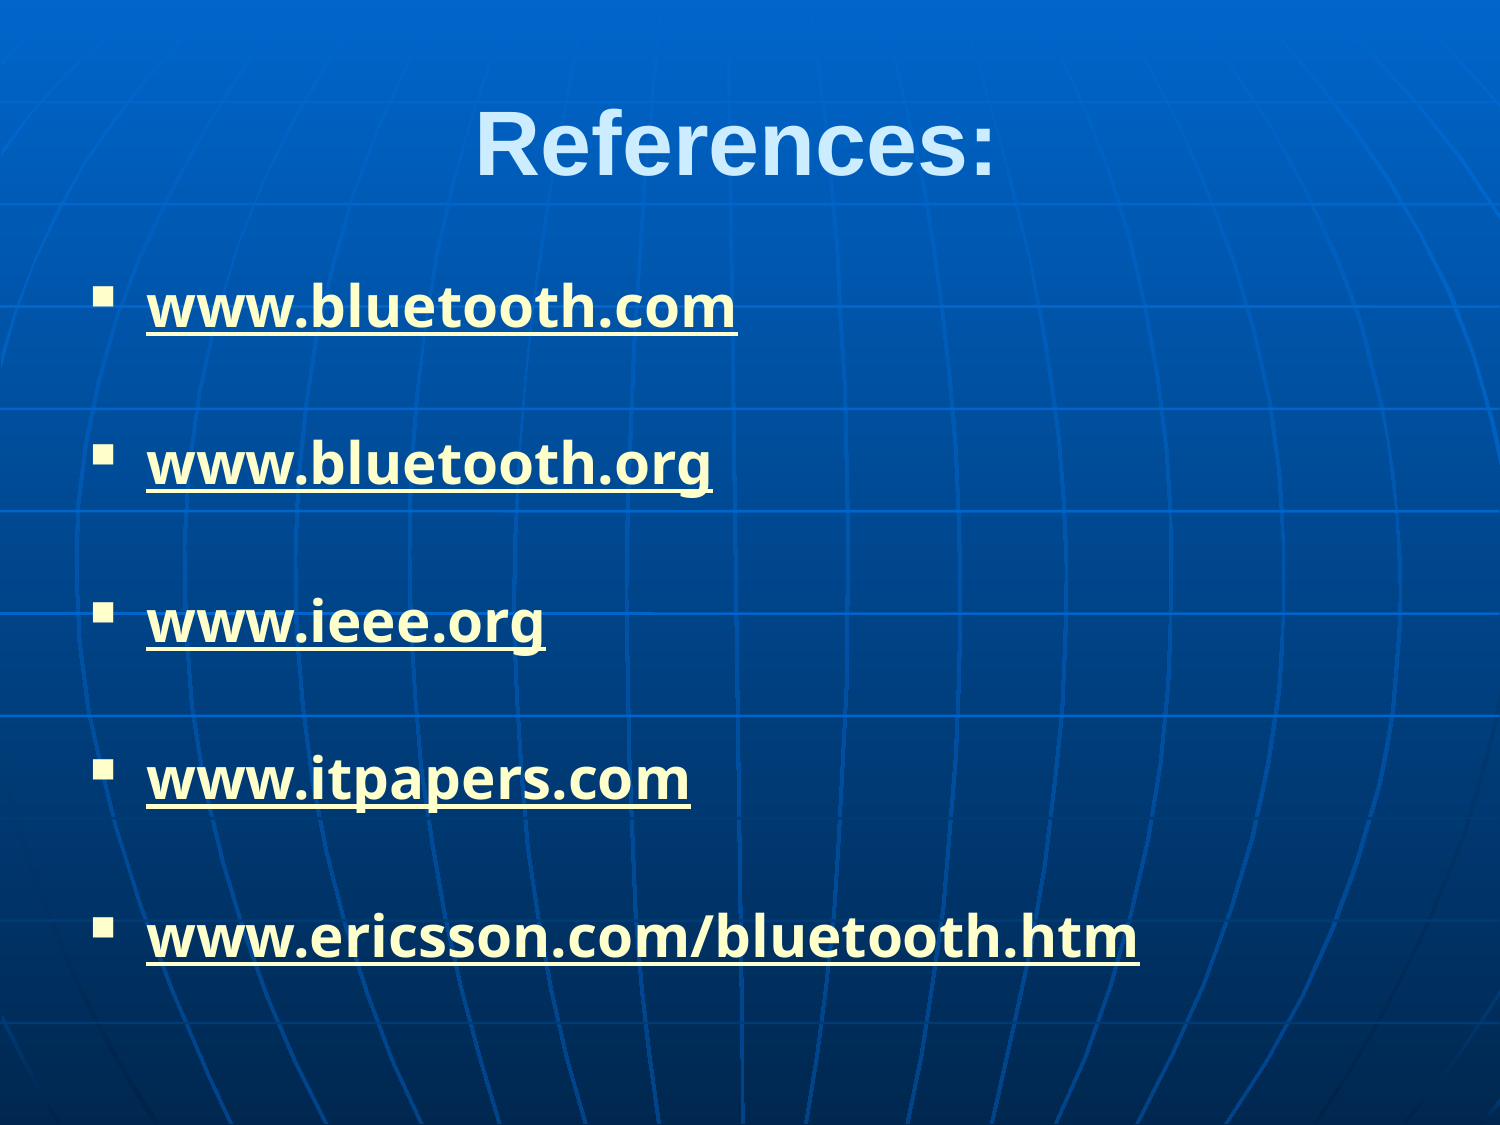

# References:
www.bluetooth.com
www.bluetooth.org
www.ieee.org
www.itpapers.com
www.ericsson.com/bluetooth.htm